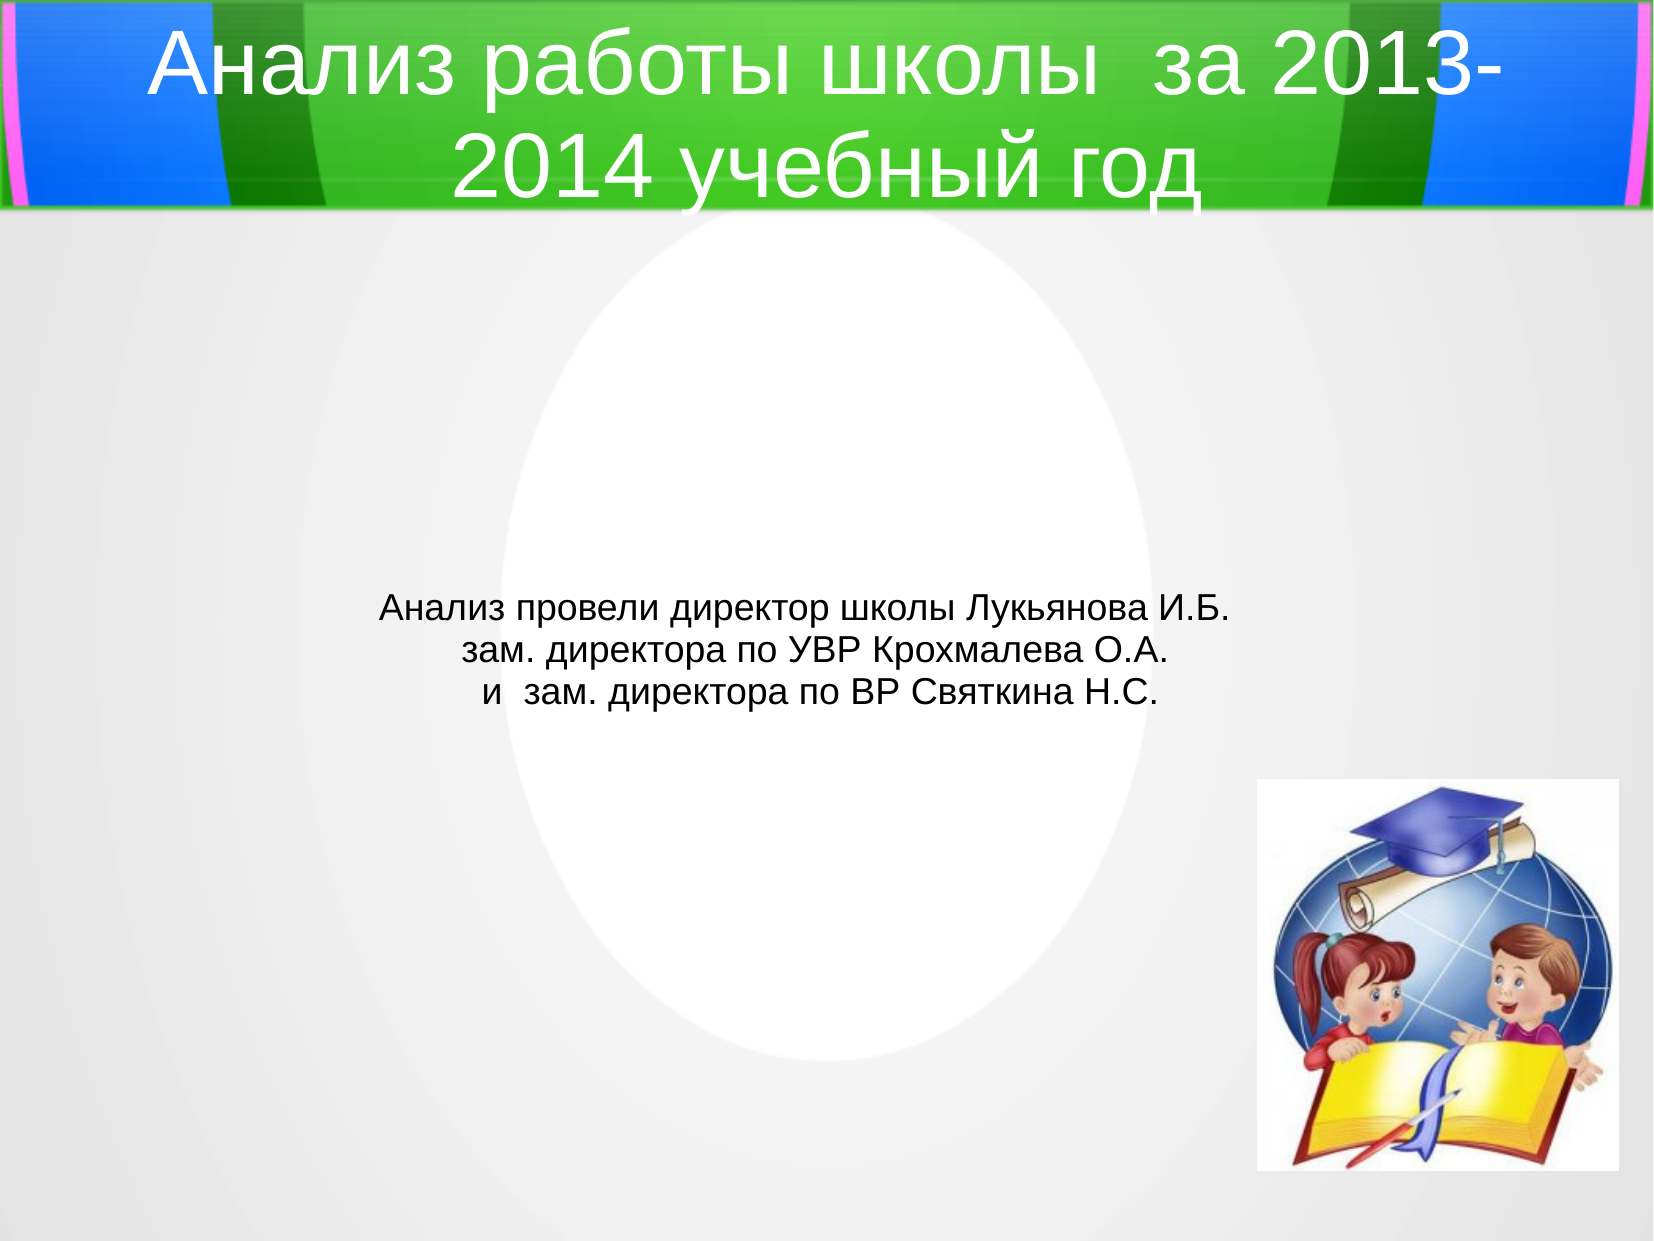

# Анализ работы школы за 2013-2014 учебный год
Анализ провели директор школы Лукьянова И.Б.
 зам. директора по УВР Крохмалева О.А.
 и зам. директора по ВР Святкина Н.С.